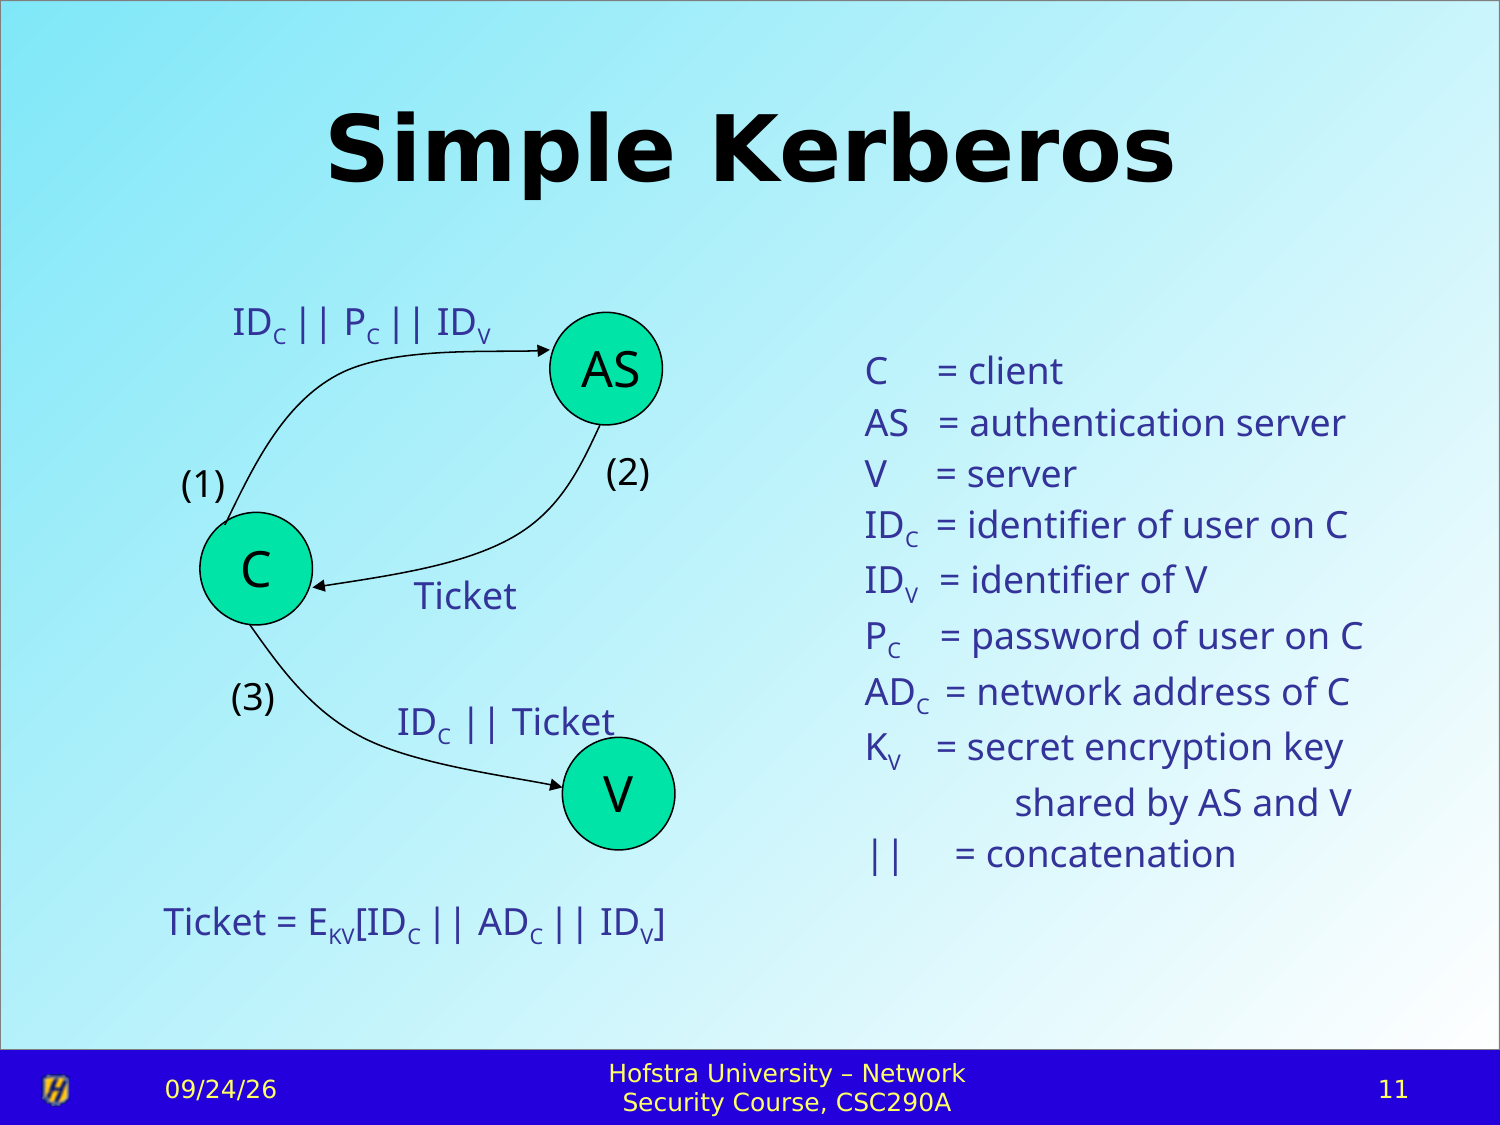

# Simple Kerberos
IDC || PC || IDV
AS
(2)
(1)
C
Ticket
(3)
IDC || Ticket
V
C = client
AS = authentication server
V = server
IDC = identifier of user on C
IDV = identifier of V
PC = password of user on C
ADC = network address of C
KV = secret encryption key 	shared by AS and V
|| = concatenation
Ticket = EKV[IDC || ADC || IDV]
11